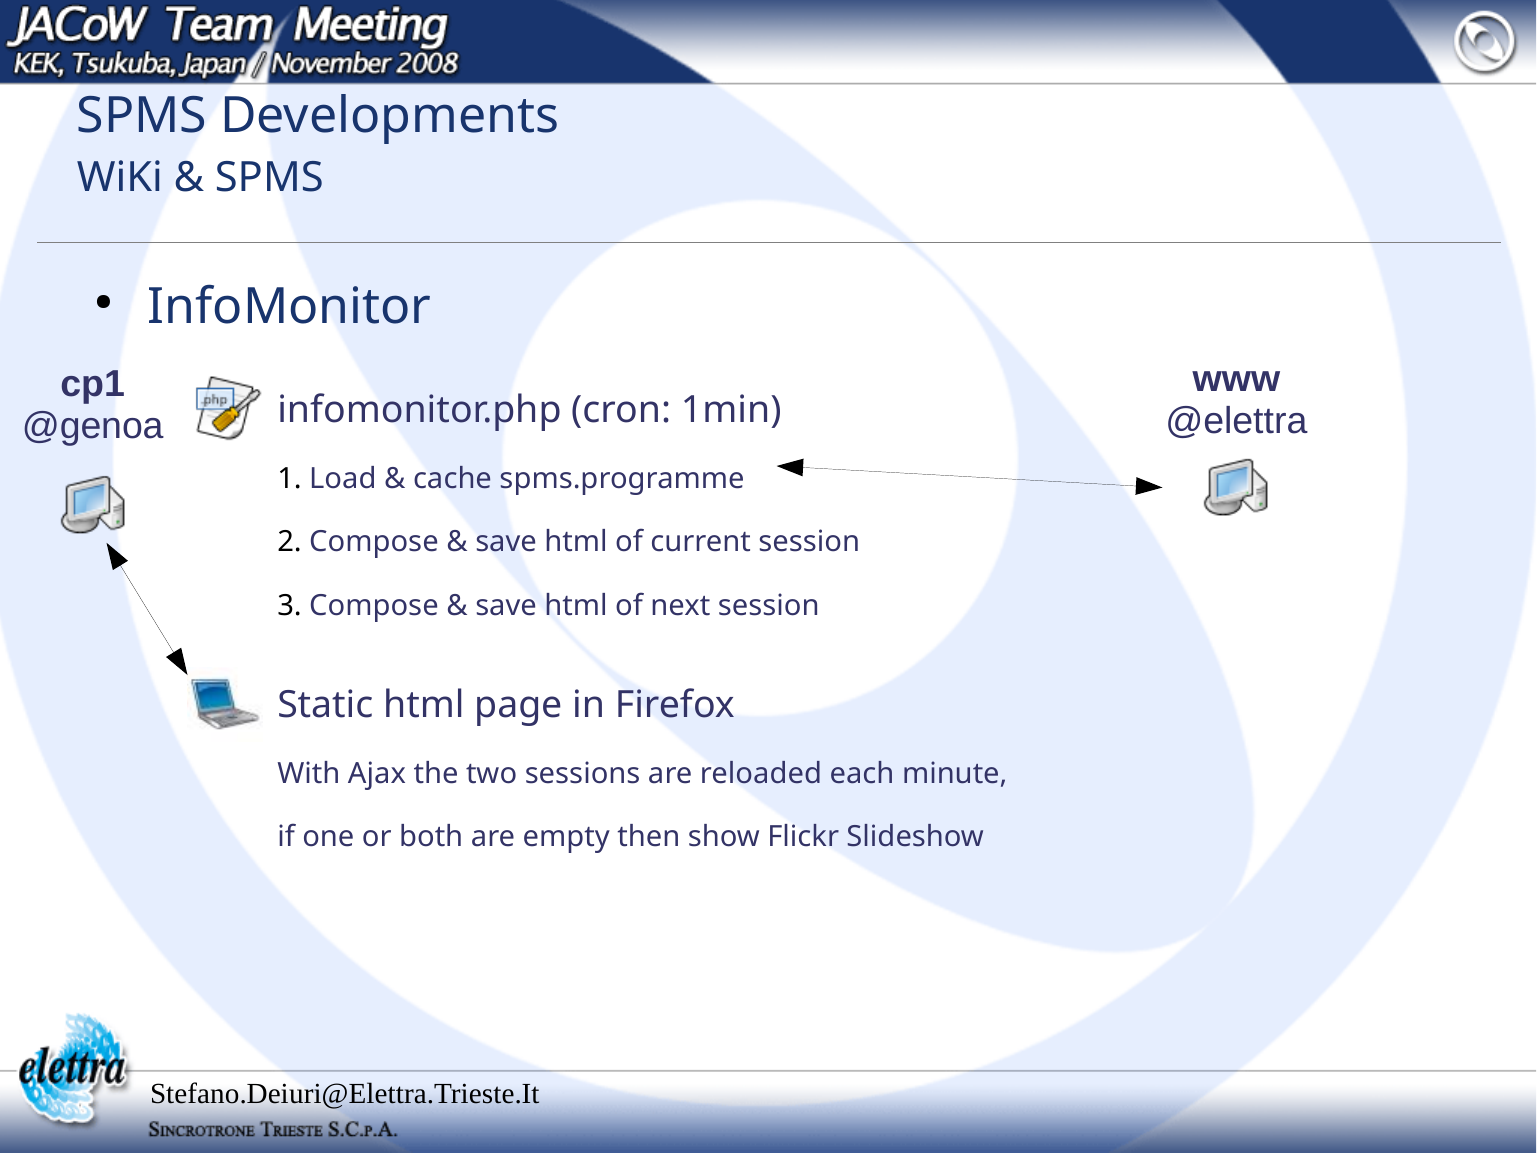

# SPMS Developments WiKi & SPMS
InfoMonitor
www
@elettra
cp1
@genoa
infomonitor.php (cron: 1min)
 Load & cache spms.programme
 Compose & save html of current session
 Compose & save html of next session
Static html page in Firefox
With Ajax the two sessions are reloaded each minute,
if one or both are empty then show Flickr Slideshow